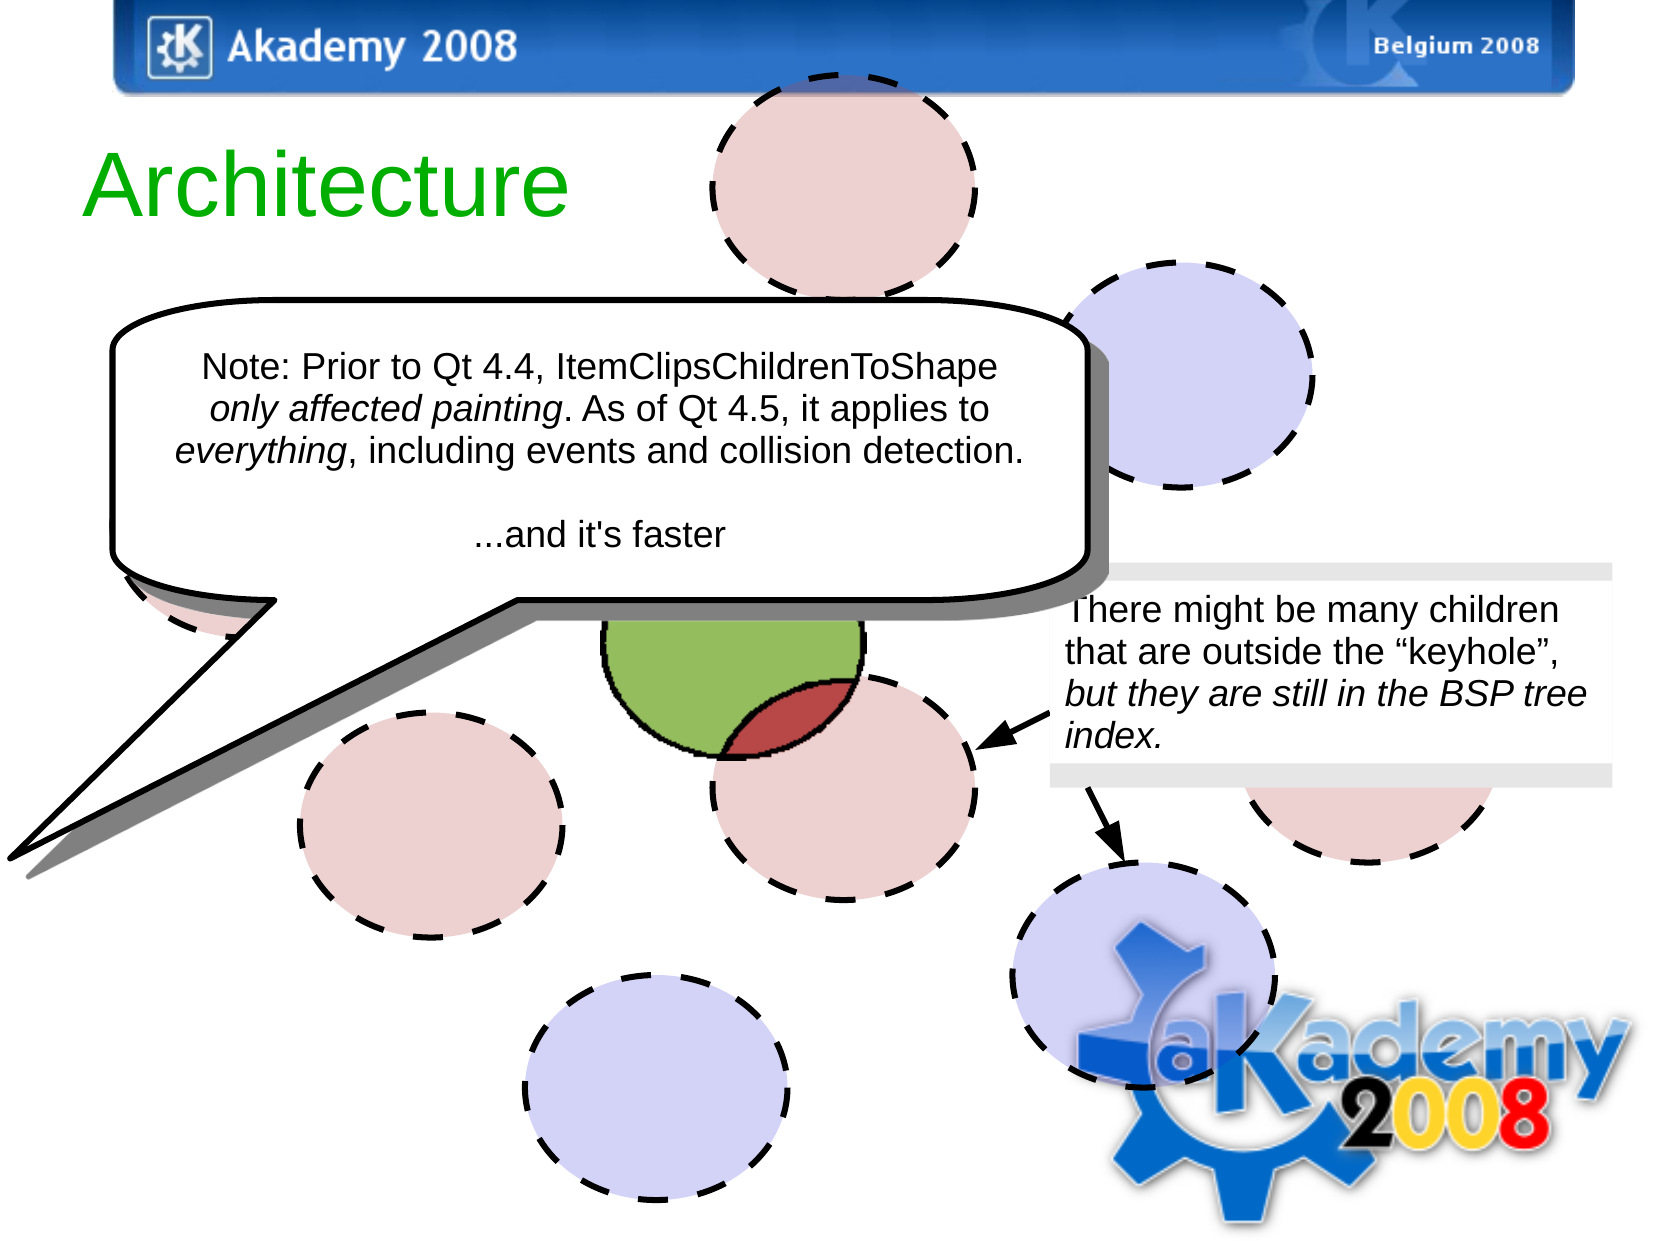

# Architecture
Note: Prior to Qt 4.4, ItemClipsChildrenToShape only affected painting. As of Qt 4.5, it applies to everything, including events and collision detection.
...and it's faster
There might be many children that are outside the “keyhole”, but they are still in the BSP tree index.